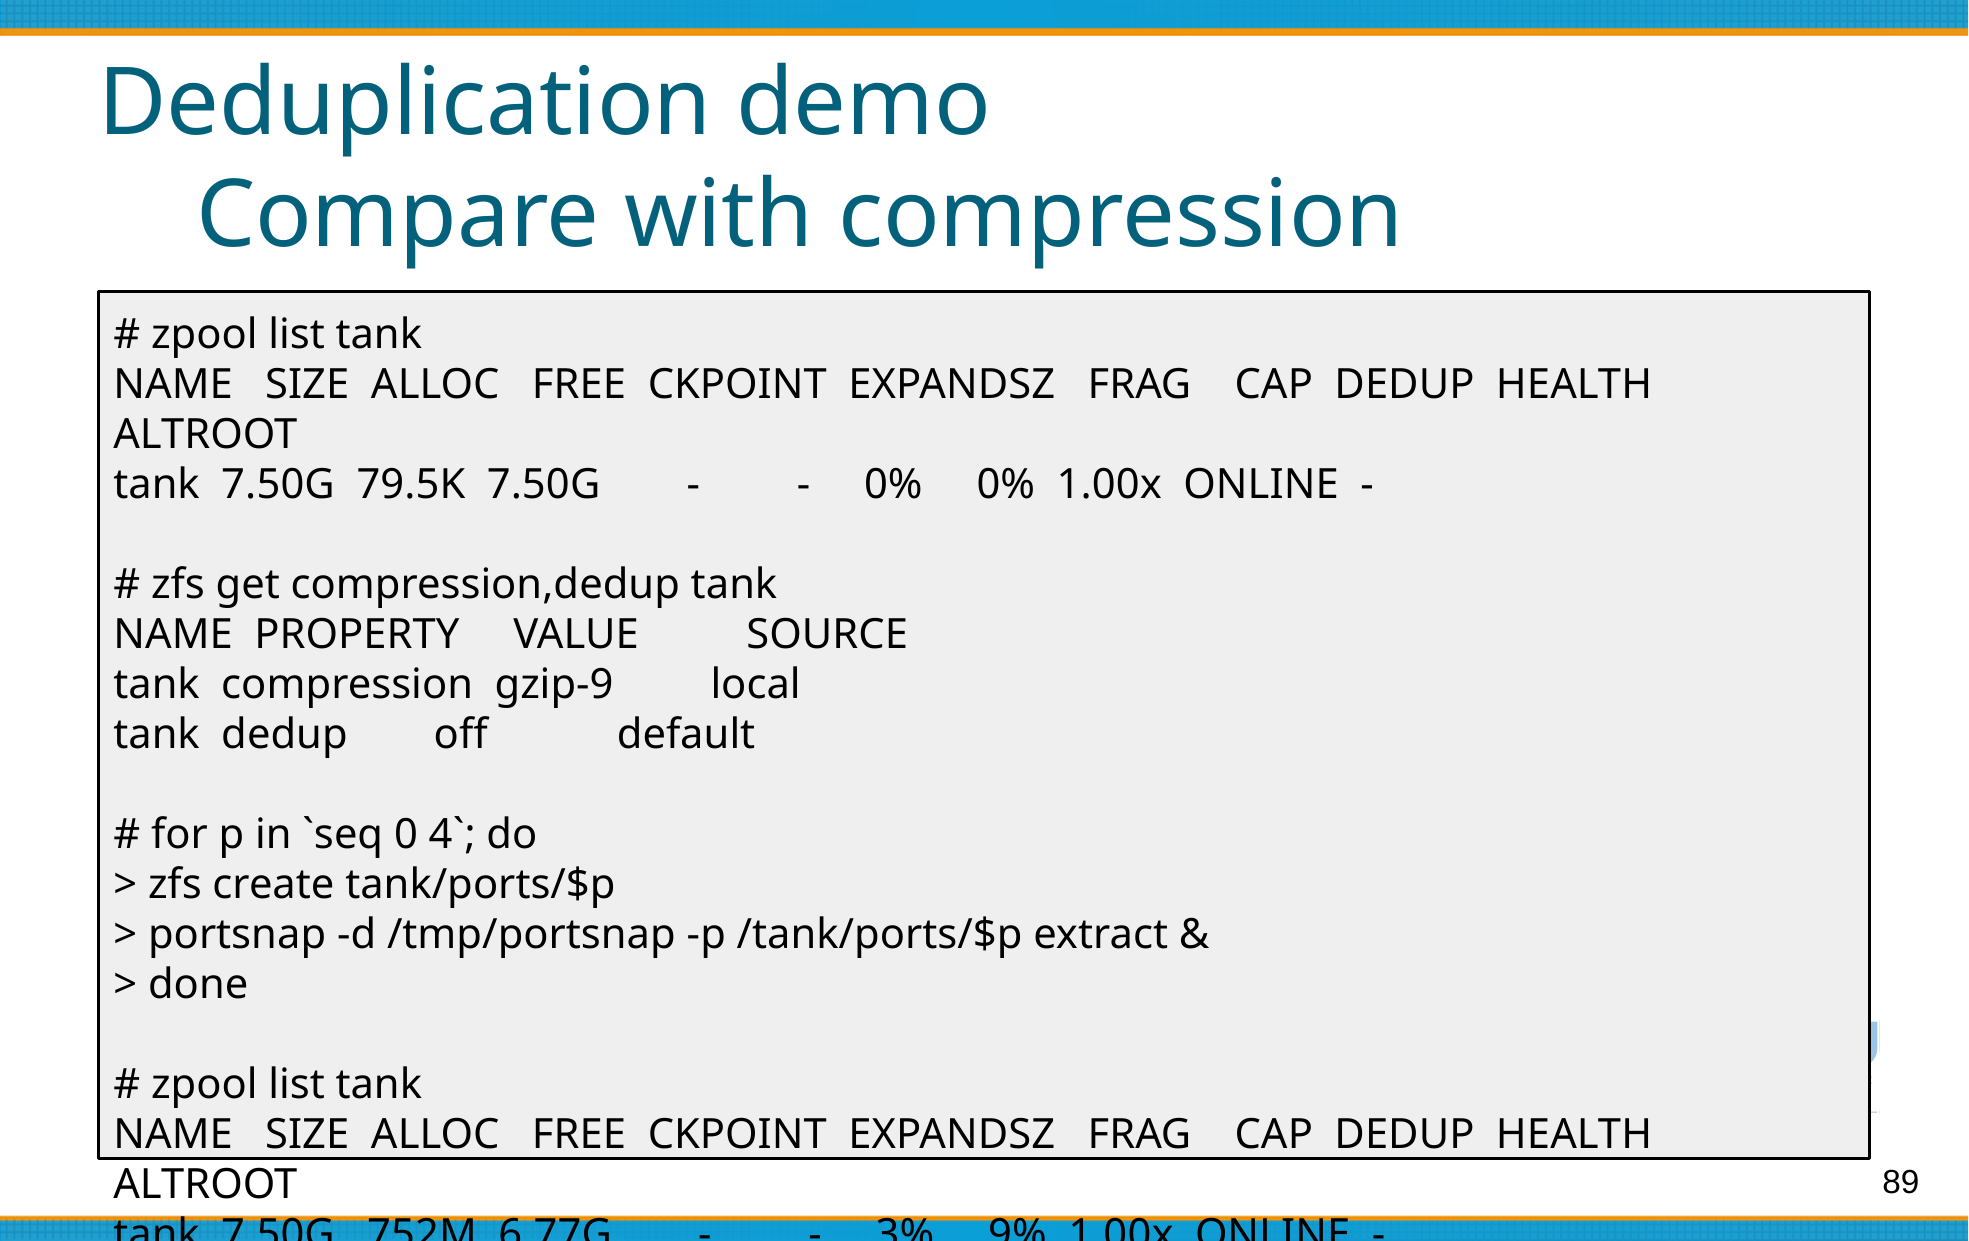

# Deduplication demo Compare with compression
# zpool list tank
NAME SIZE ALLOC FREE CKPOINT EXPANDSZ FRAG CAP DEDUP HEALTH ALTROOT
tank 7.50G 79.5K 7.50G - - 0% 0% 1.00x ONLINE -
# zfs get compression,dedup tank
NAME PROPERTY VALUE SOURCE
tank compression gzip-9 local
tank dedup off default
# for p in `seq 0 4`; do
> zfs create tank/ports/$p
> portsnap -d /tmp/portsnap -p /tank/ports/$p extract &
> done
# zpool list tank
NAME SIZE ALLOC FREE CKPOINT EXPANDSZ FRAG CAP DEDUP HEALTH ALTROOT
tank 7.50G 752M 6.77G - - 3% 9% 1.00x ONLINE -